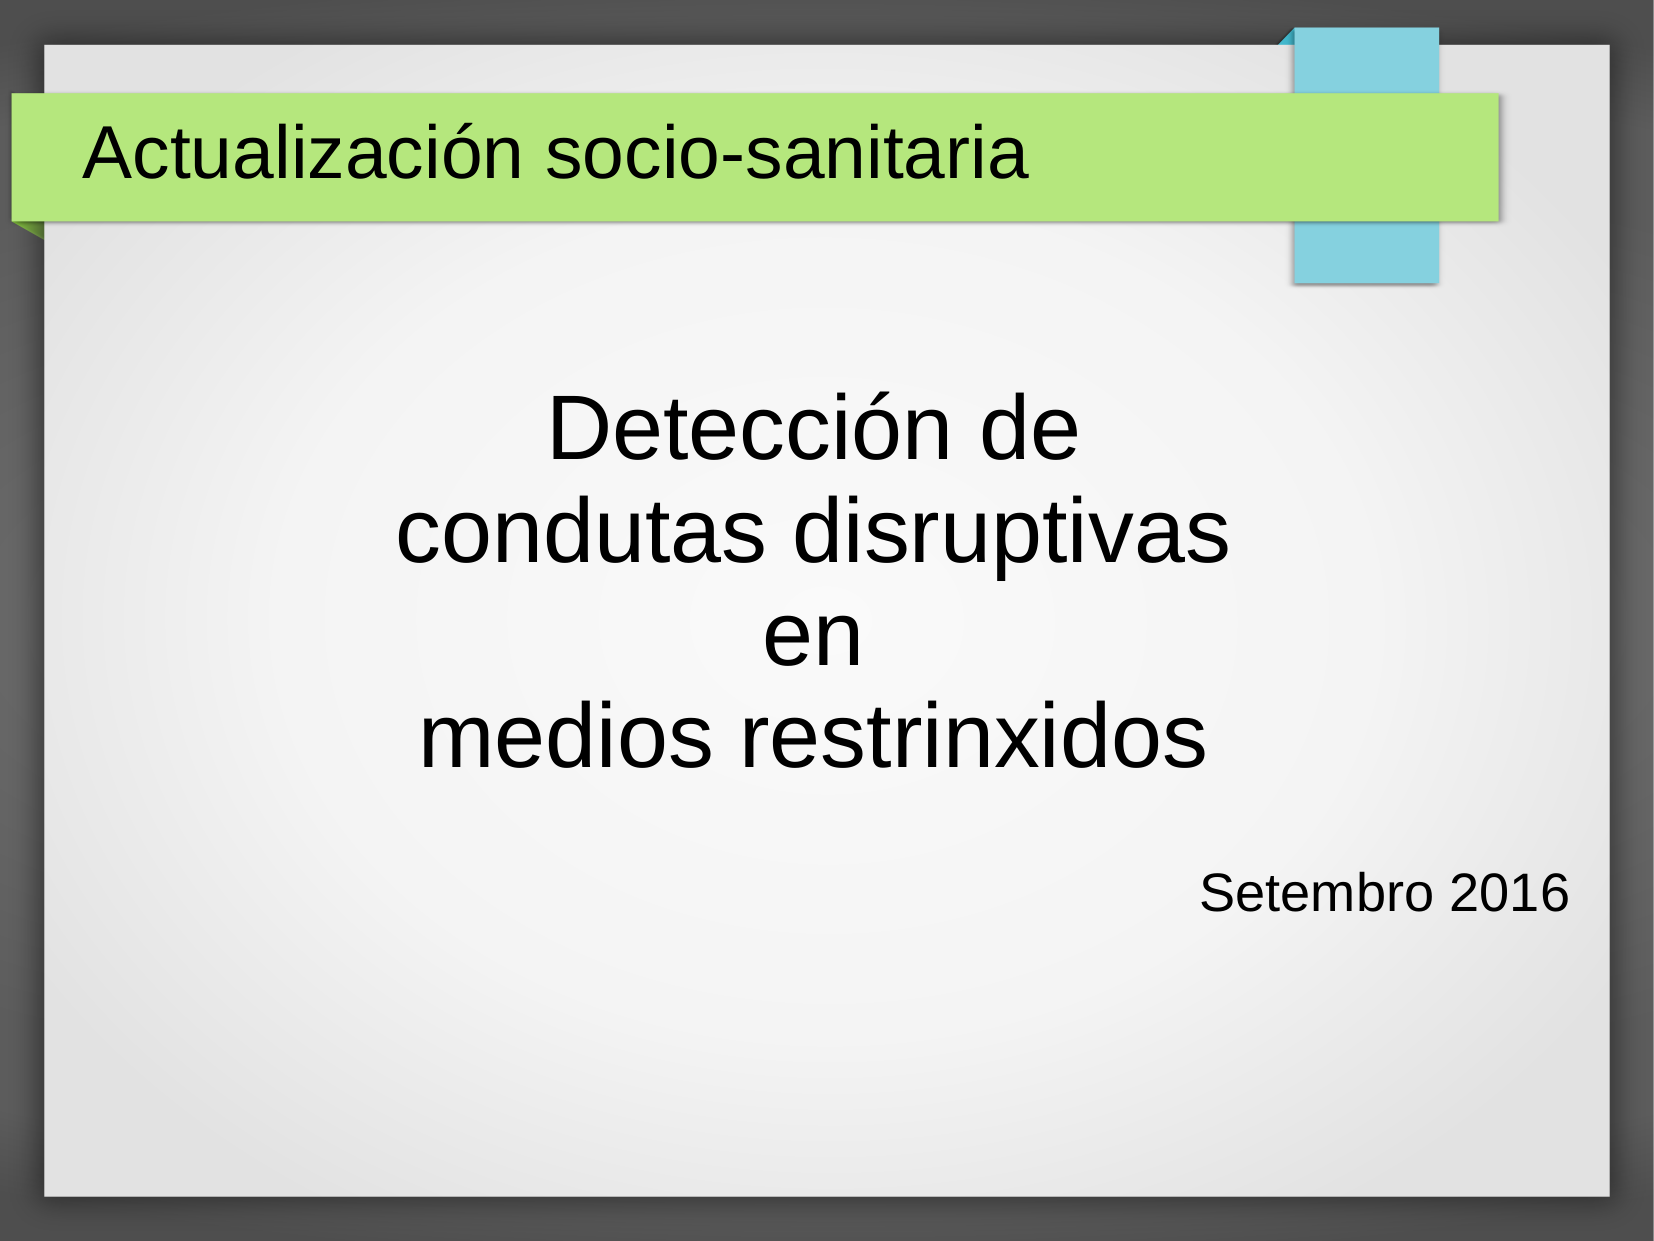

# Actualización socio-sanitaria
Detección de
condutas disruptivas
en
medios restrinxidos
Setembro 2016